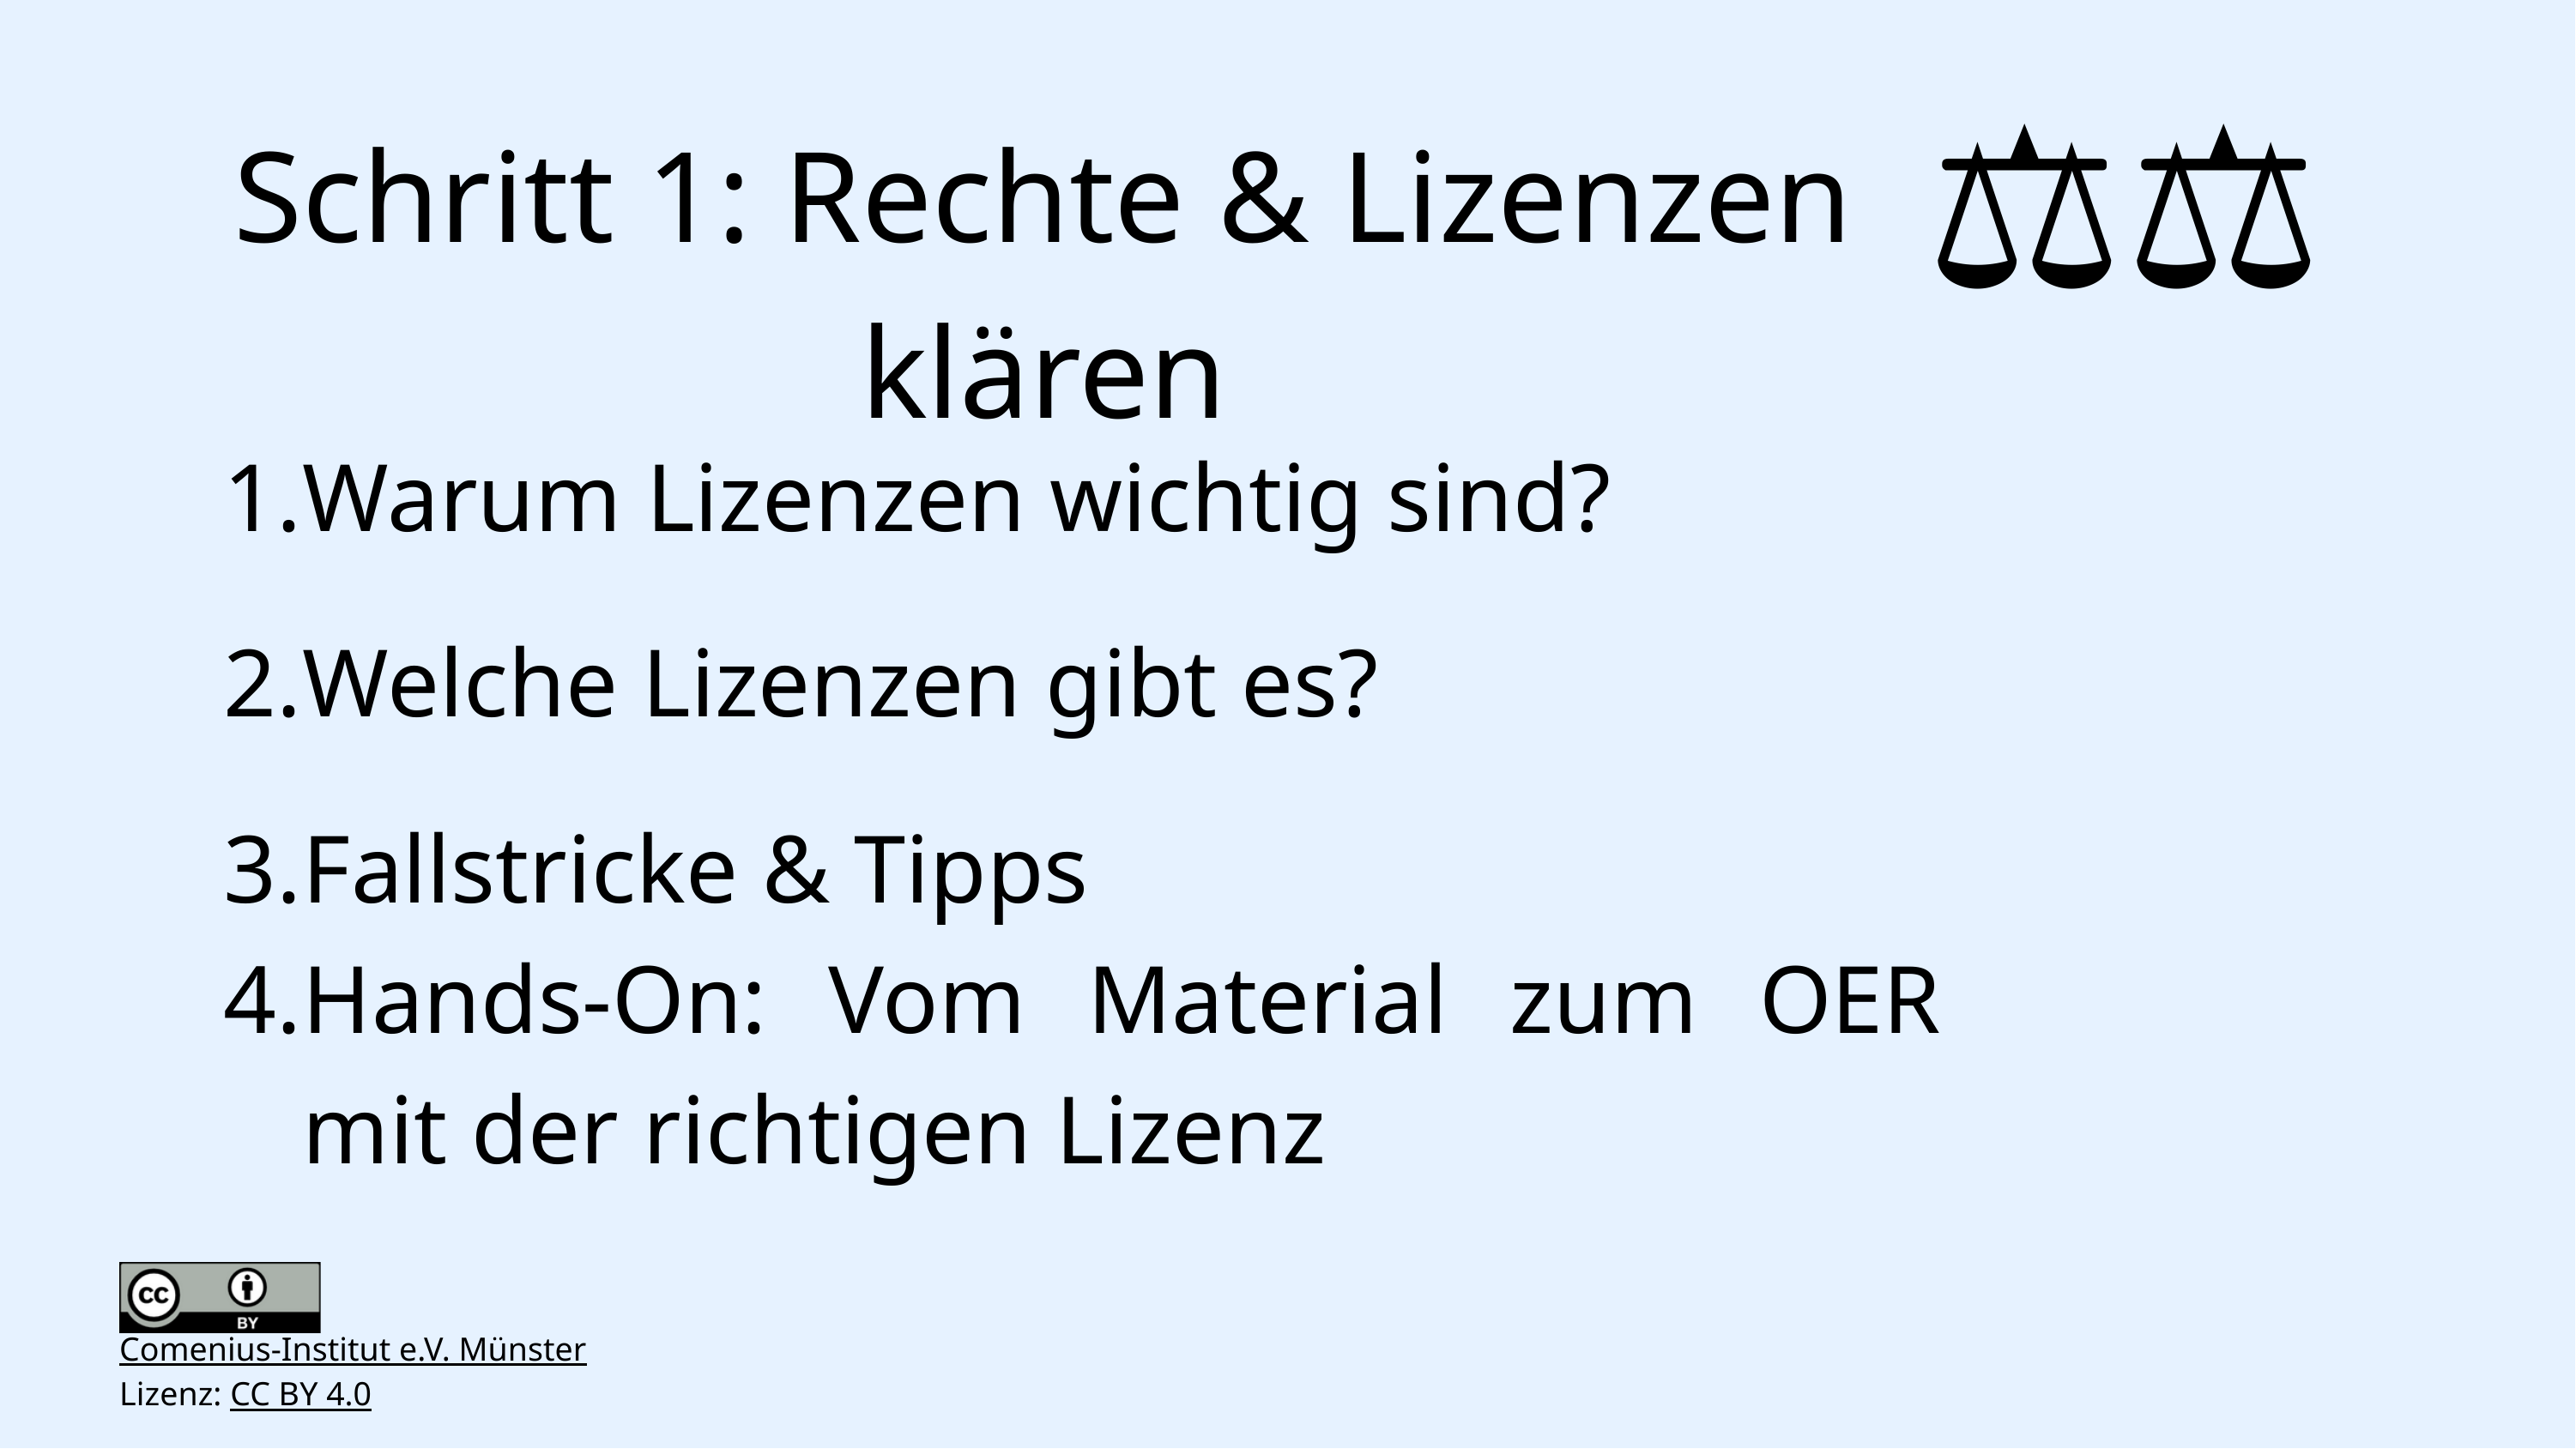

🧑‍⚖️
Schritt 1: Rechte & Lizenzen klären
Warum Lizenzen wichtig sind?
Welche Lizenzen gibt es?
Fallstricke & Tipps
Hands-On: Vom Material zum OER mit der richtigen Lizenz
Comenius-Institut e.V. Münster
Lizenz: CC BY 4.0